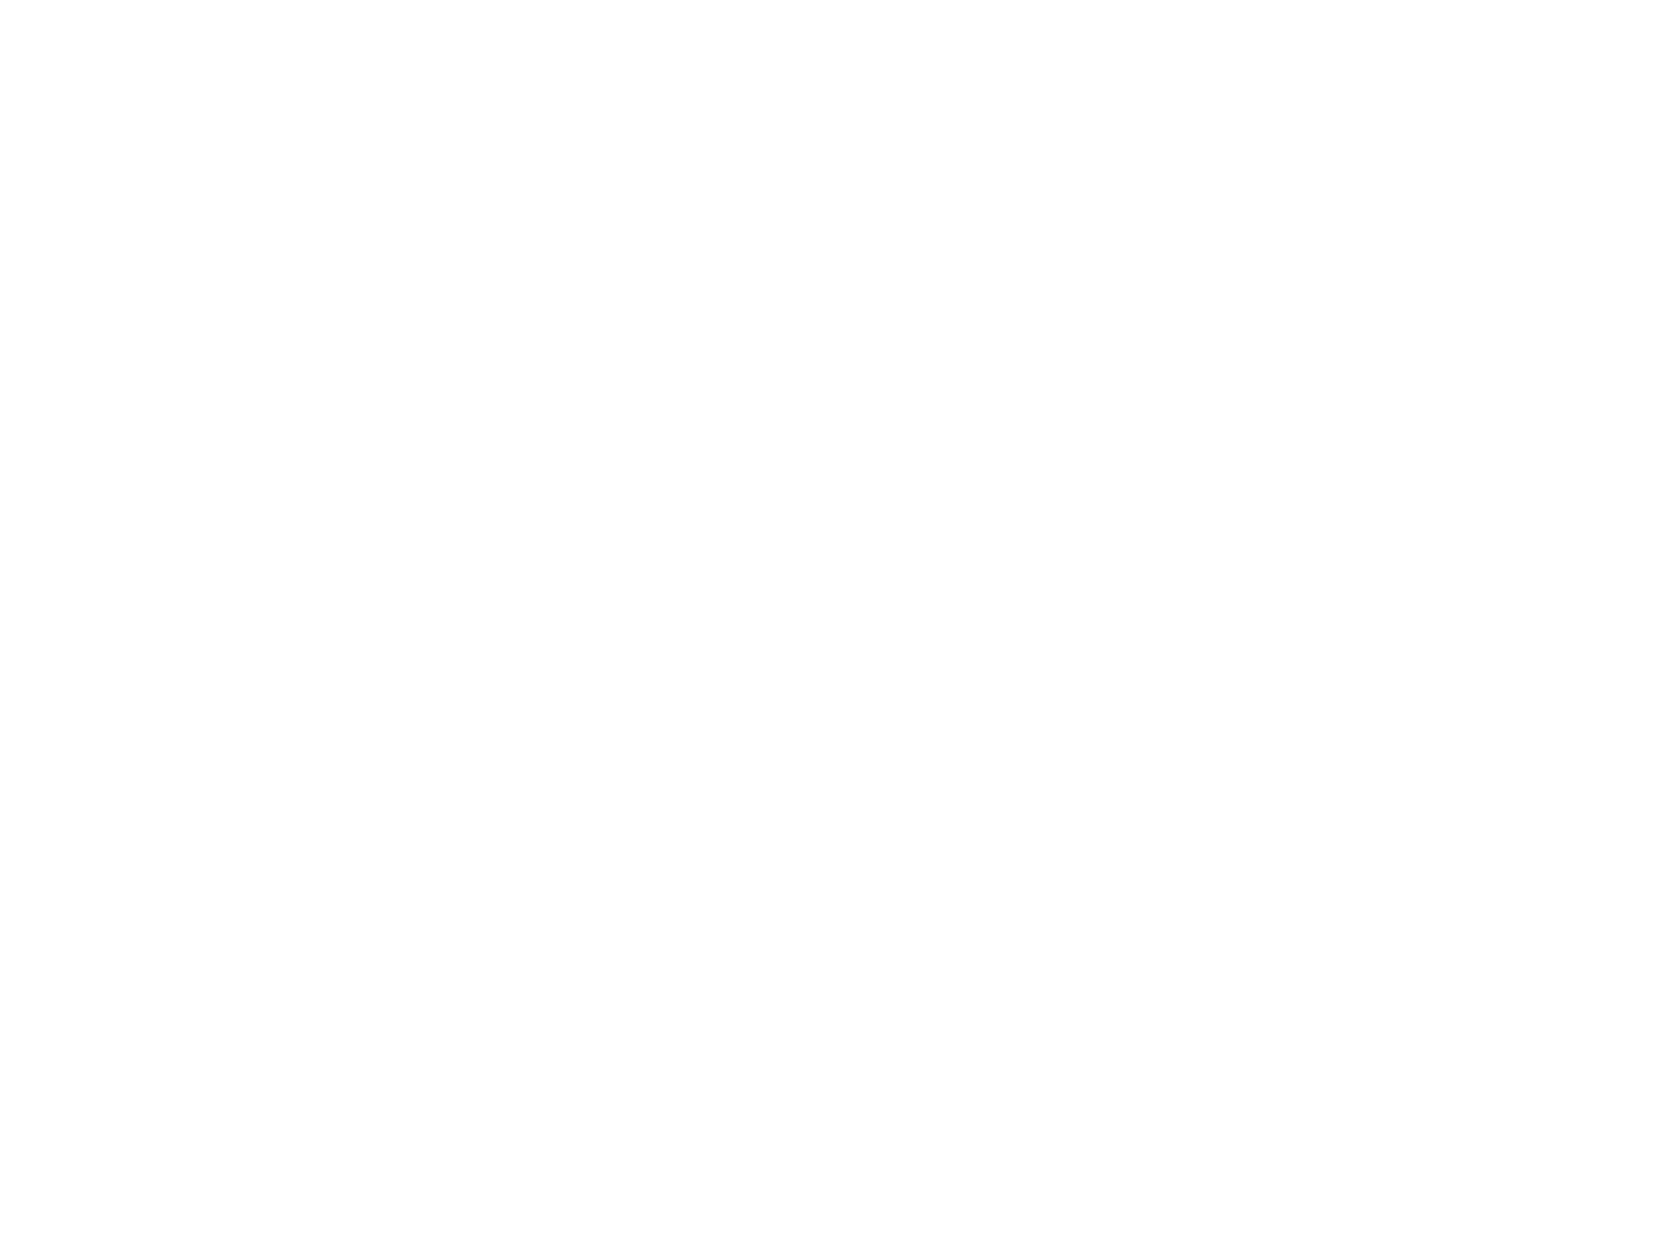

# Switch the LED on, version 1
… and there was light!